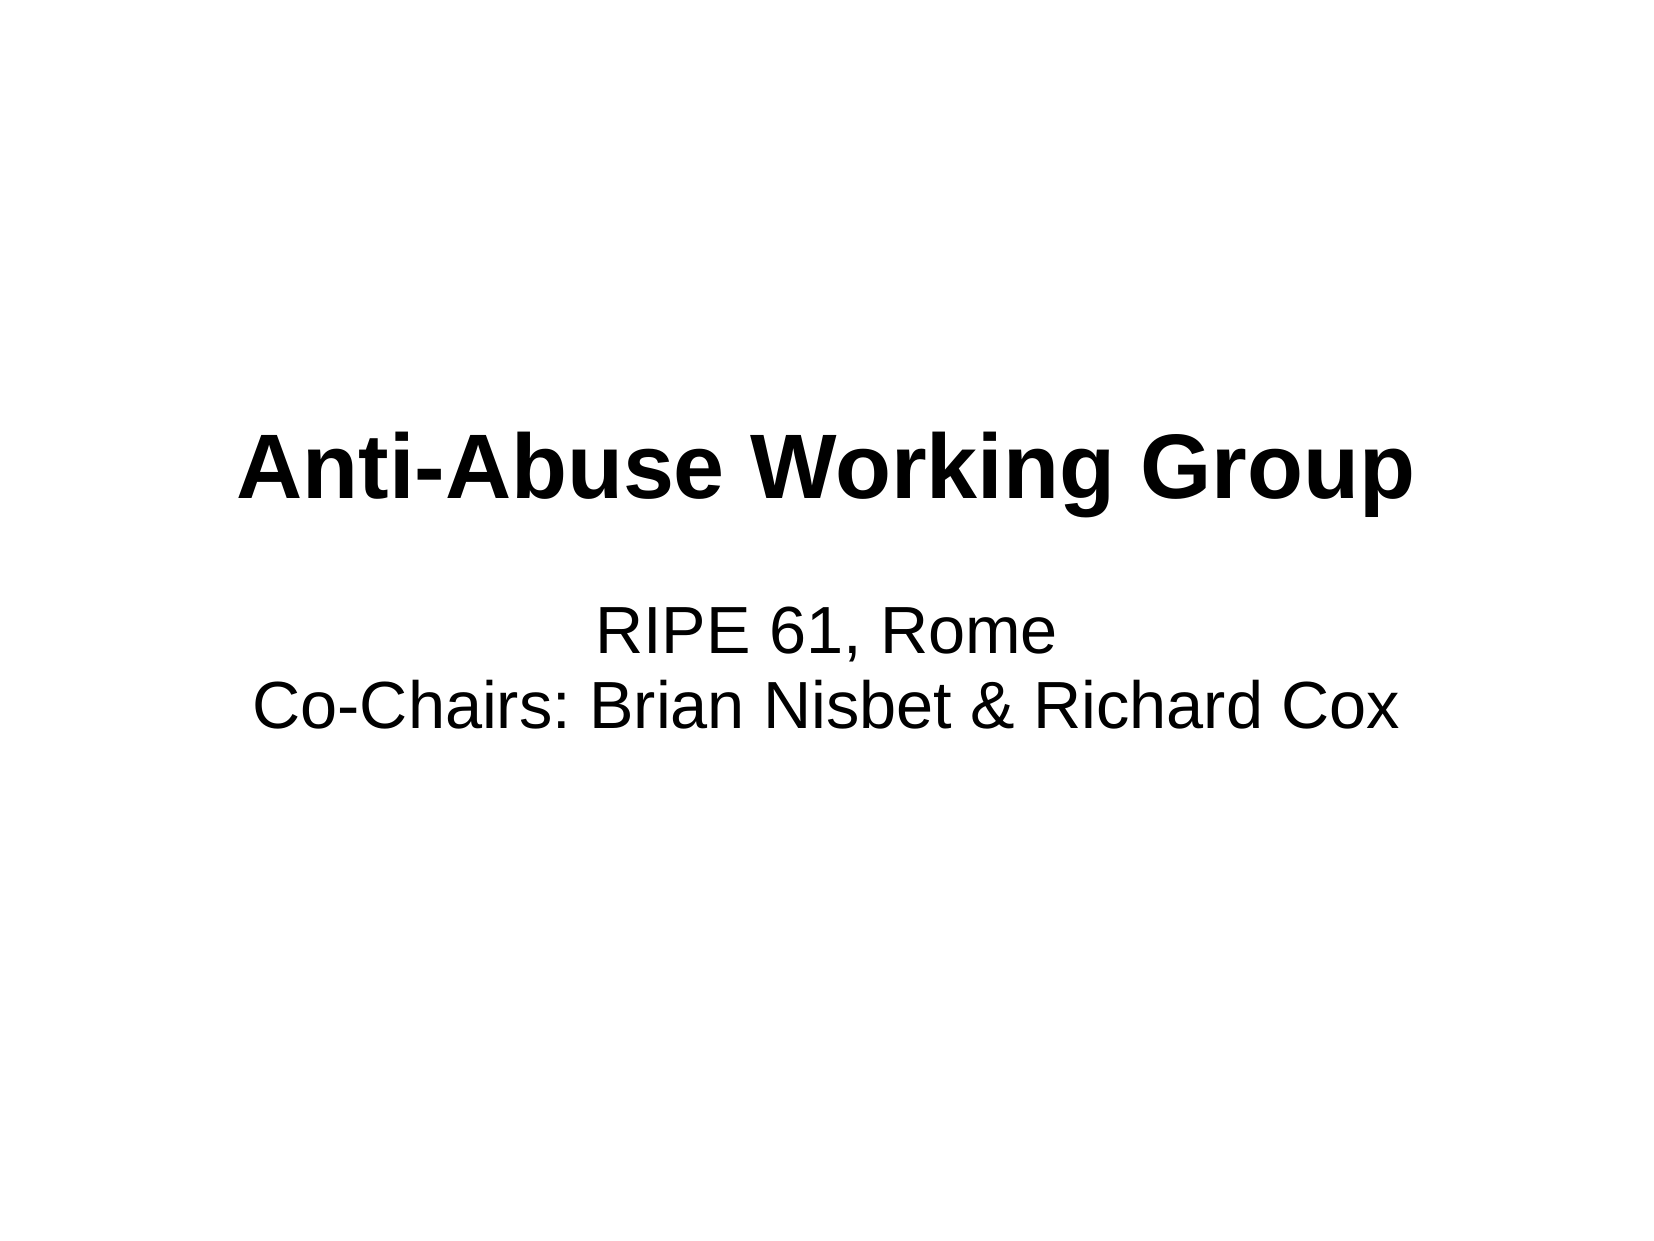

# Anti-Abuse Working Group
RIPE 61, Rome
Co-Chairs: Brian Nisbet & Richard Cox